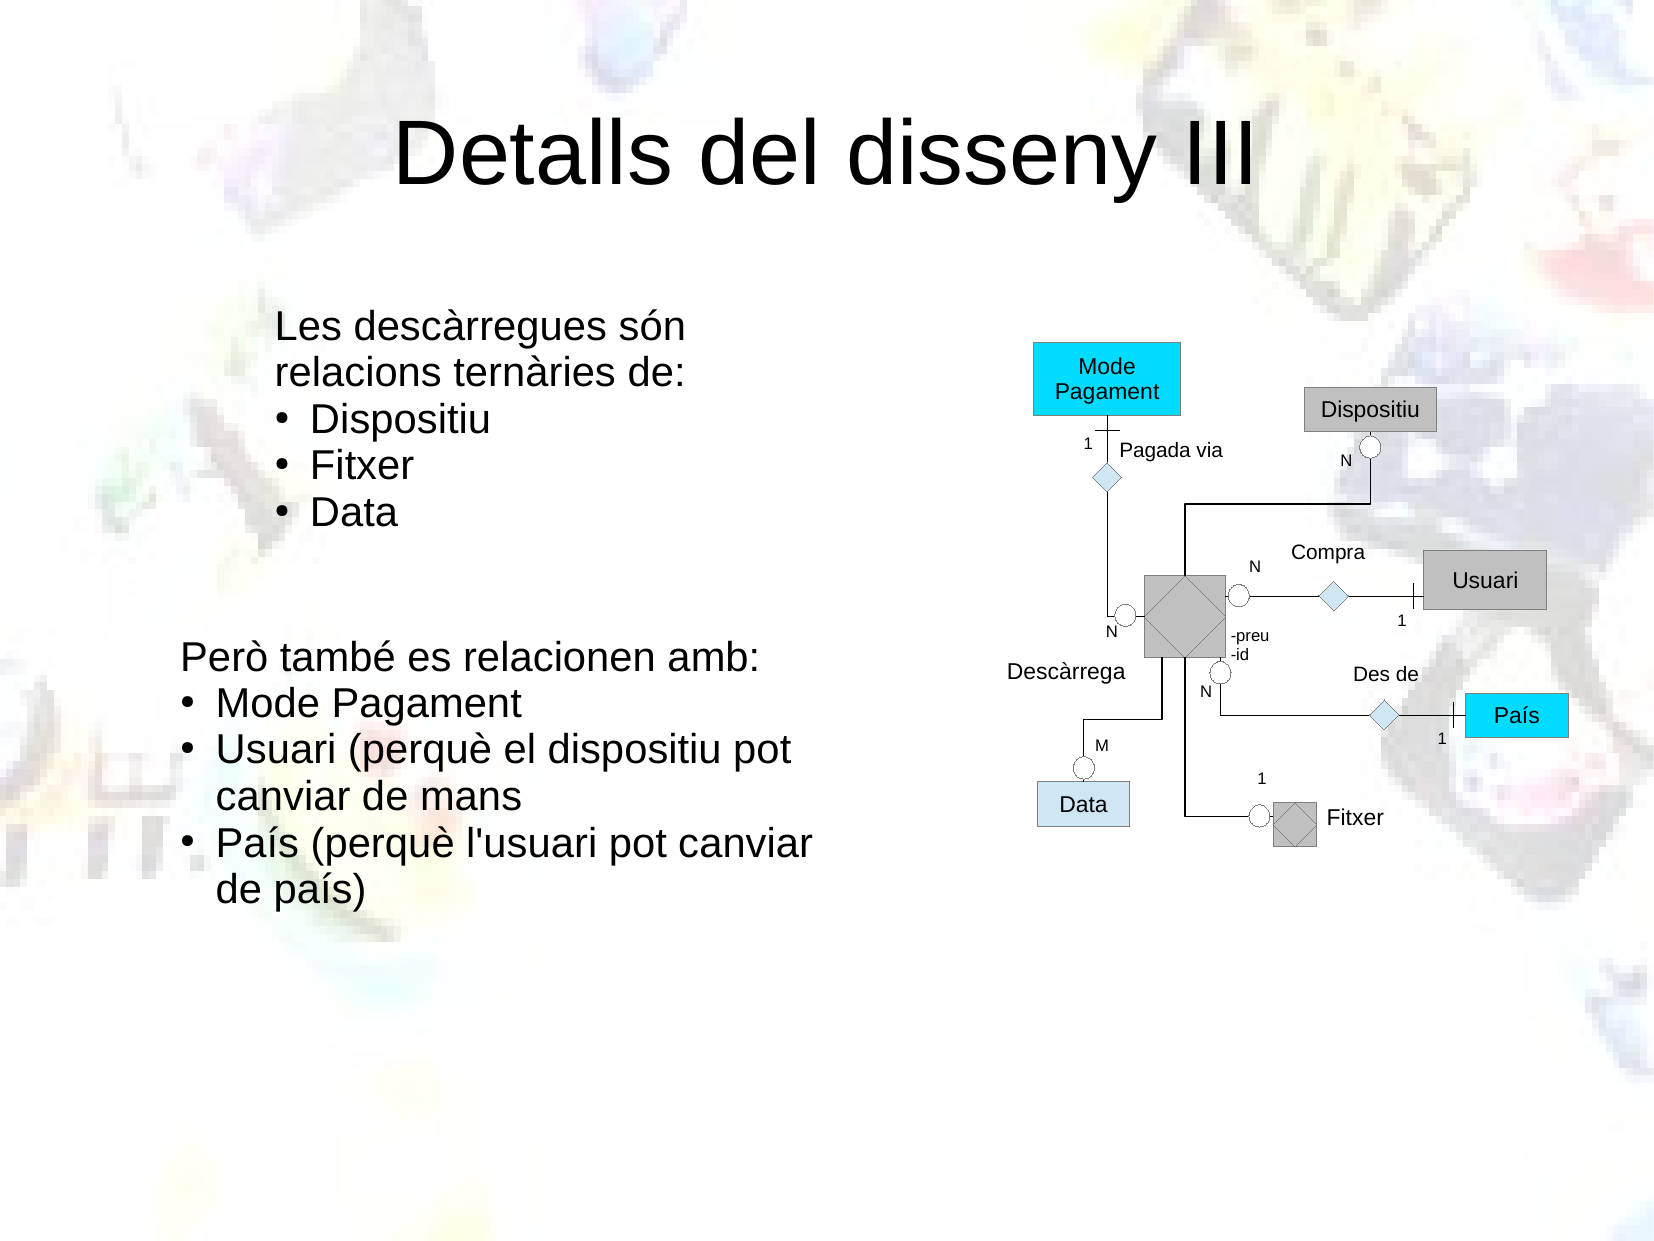

# Detalls del disseny III
Les descàrregues són relacions ternàries de:
Dispositiu
Fitxer
Data
Mode
Pagament
Dispositiu
1
Pagada via
N
Compra
N
Usuari
1
N
-preu
-id
Descàrrega
Des de
N
País
1
M
1
Data
Fitxer
Però també es relacionen amb:
Mode Pagament
Usuari (perquè el dispositiu pot canviar de mans
País (perquè l'usuari pot canviar de país)